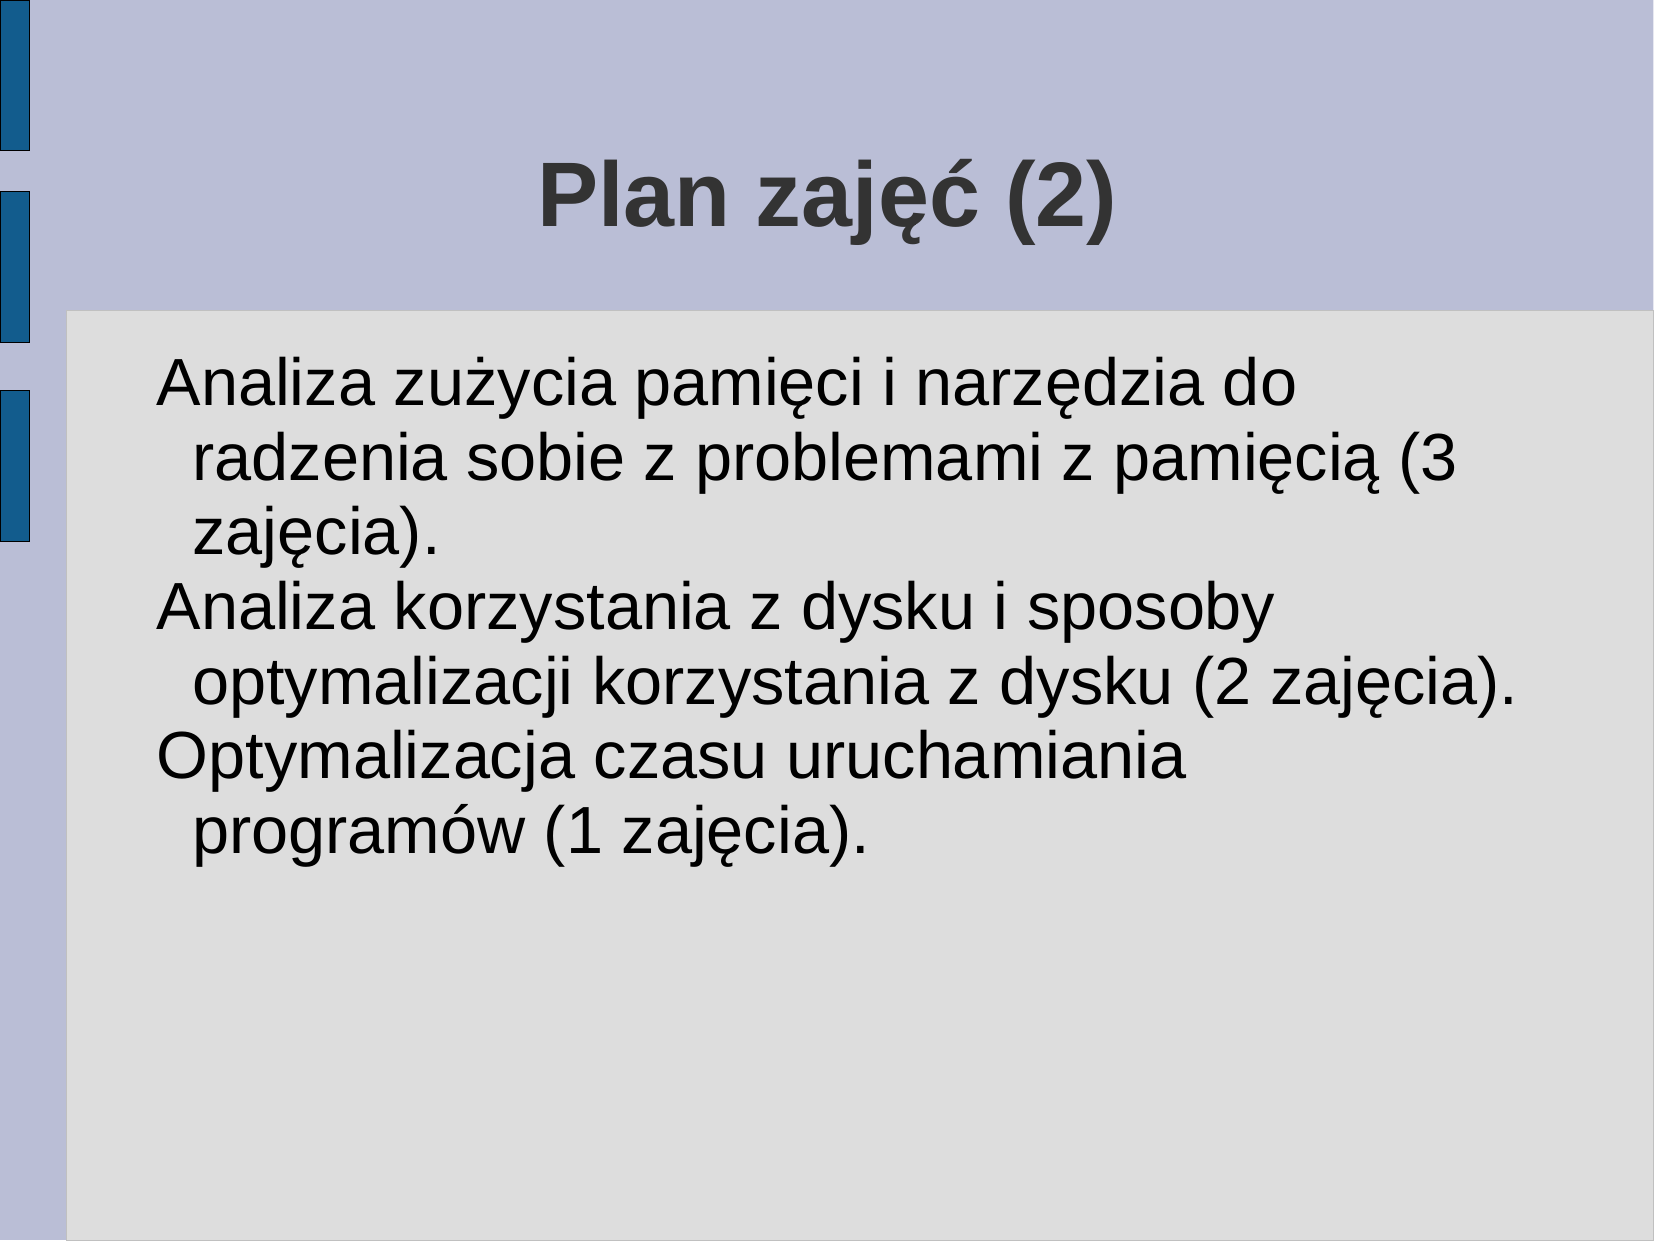

# Plan zajęć (2)
Analiza zużycia pamięci i narzędzia do radzenia sobie z problemami z pamięcią (3 zajęcia).
Analiza korzystania z dysku i sposoby optymalizacji korzystania z dysku (2 zajęcia).
Optymalizacja czasu uruchamiania programów (1 zajęcia).